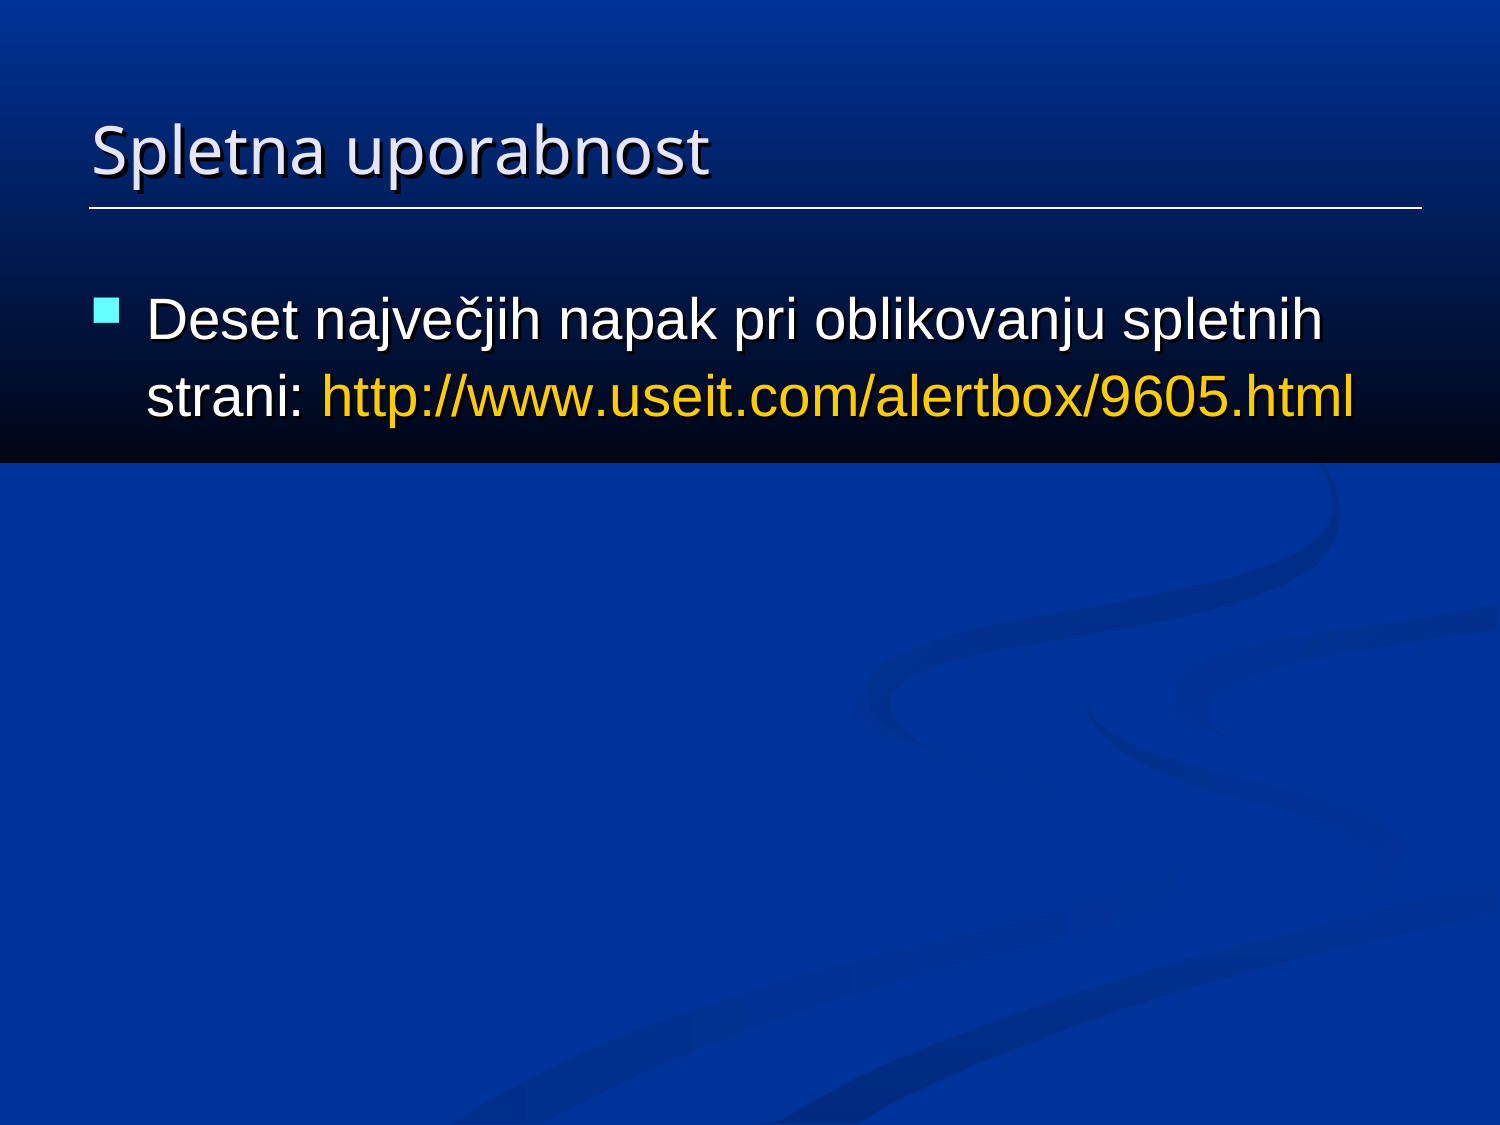

Spletna uporabnost
# Deset največjih napak pri oblikovanju spletnih strani: http://www.useit.com/alertbox/9605.html